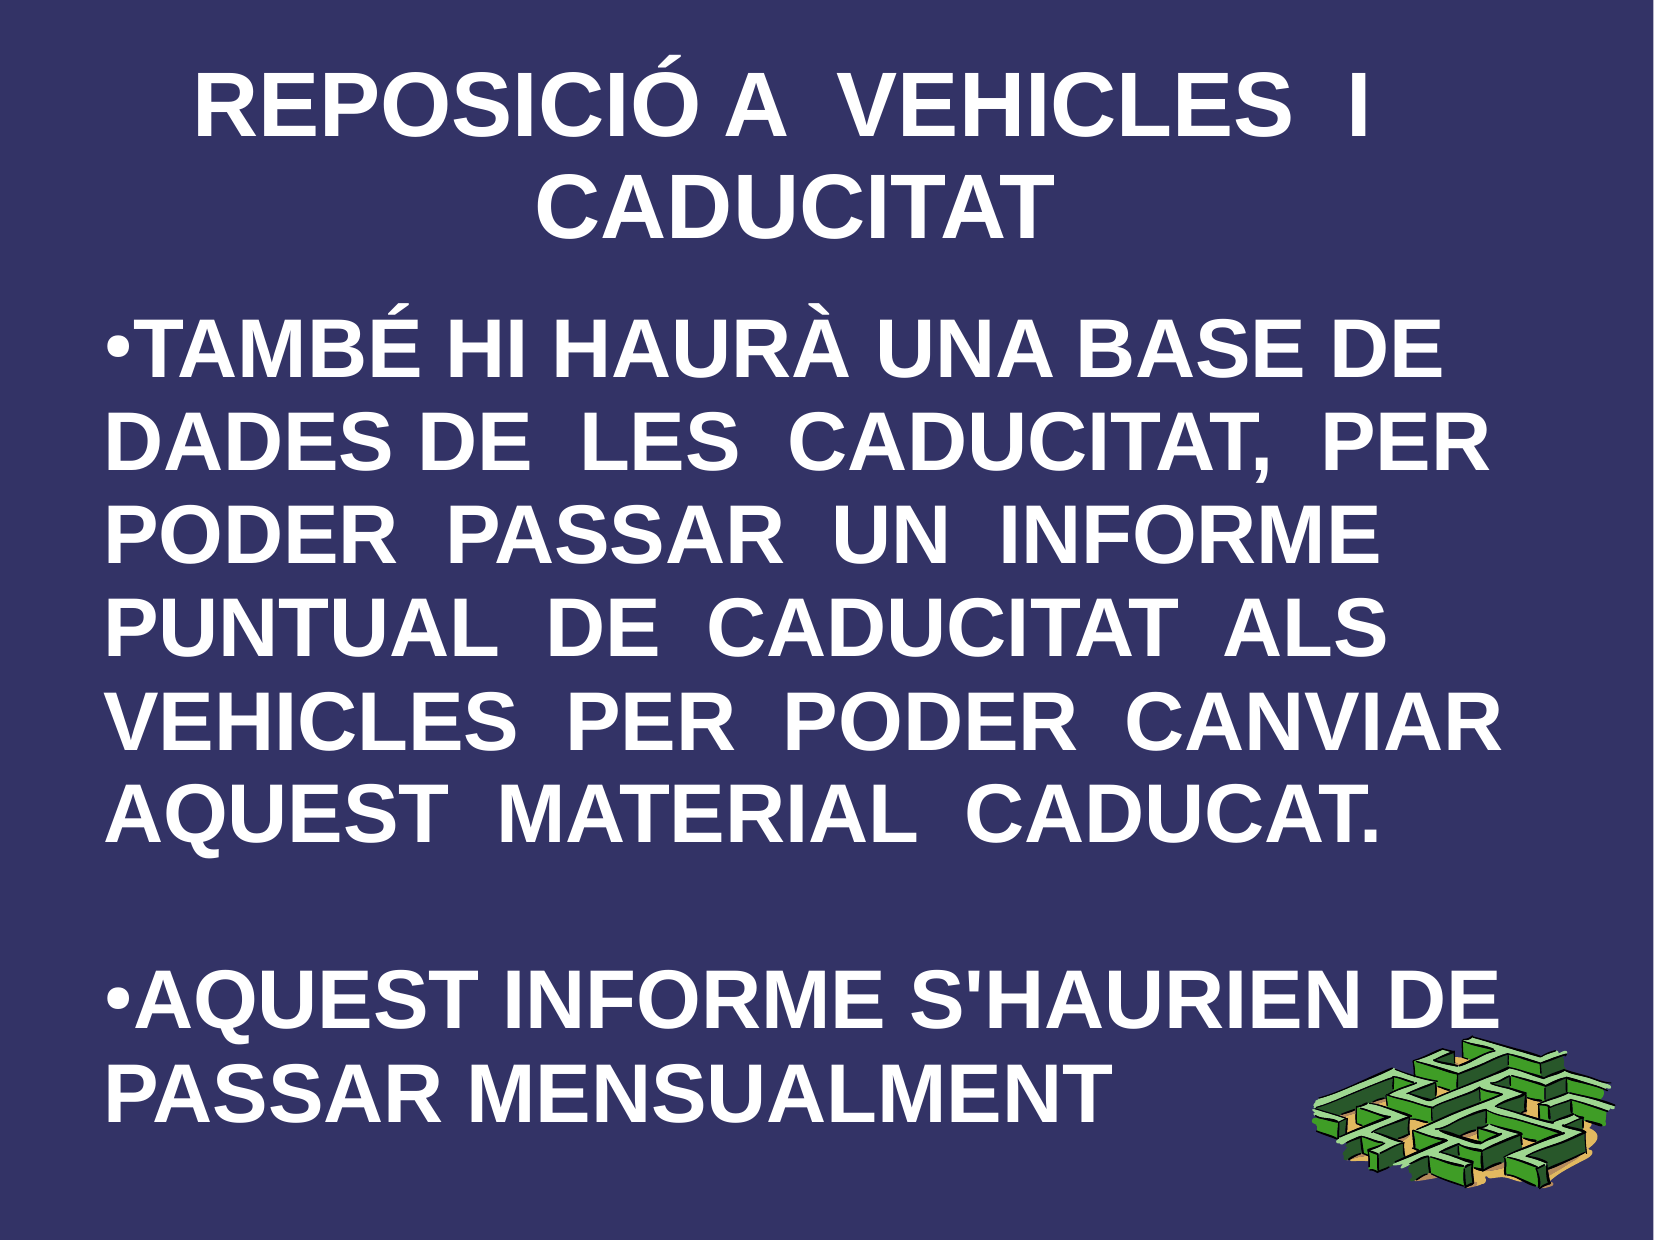

REPOSICIÓ A VEHICLES I CADUCITAT
TAMBÉ HI HAURÀ UNA BASE DE DADES DE LES CADUCITAT, PER PODER PASSAR UN INFORME PUNTUAL DE CADUCITAT ALS VEHICLES PER PODER CANVIAR AQUEST MATERIAL CADUCAT.
AQUEST INFORME S'HAURIEN DE PASSAR MENSUALMENT